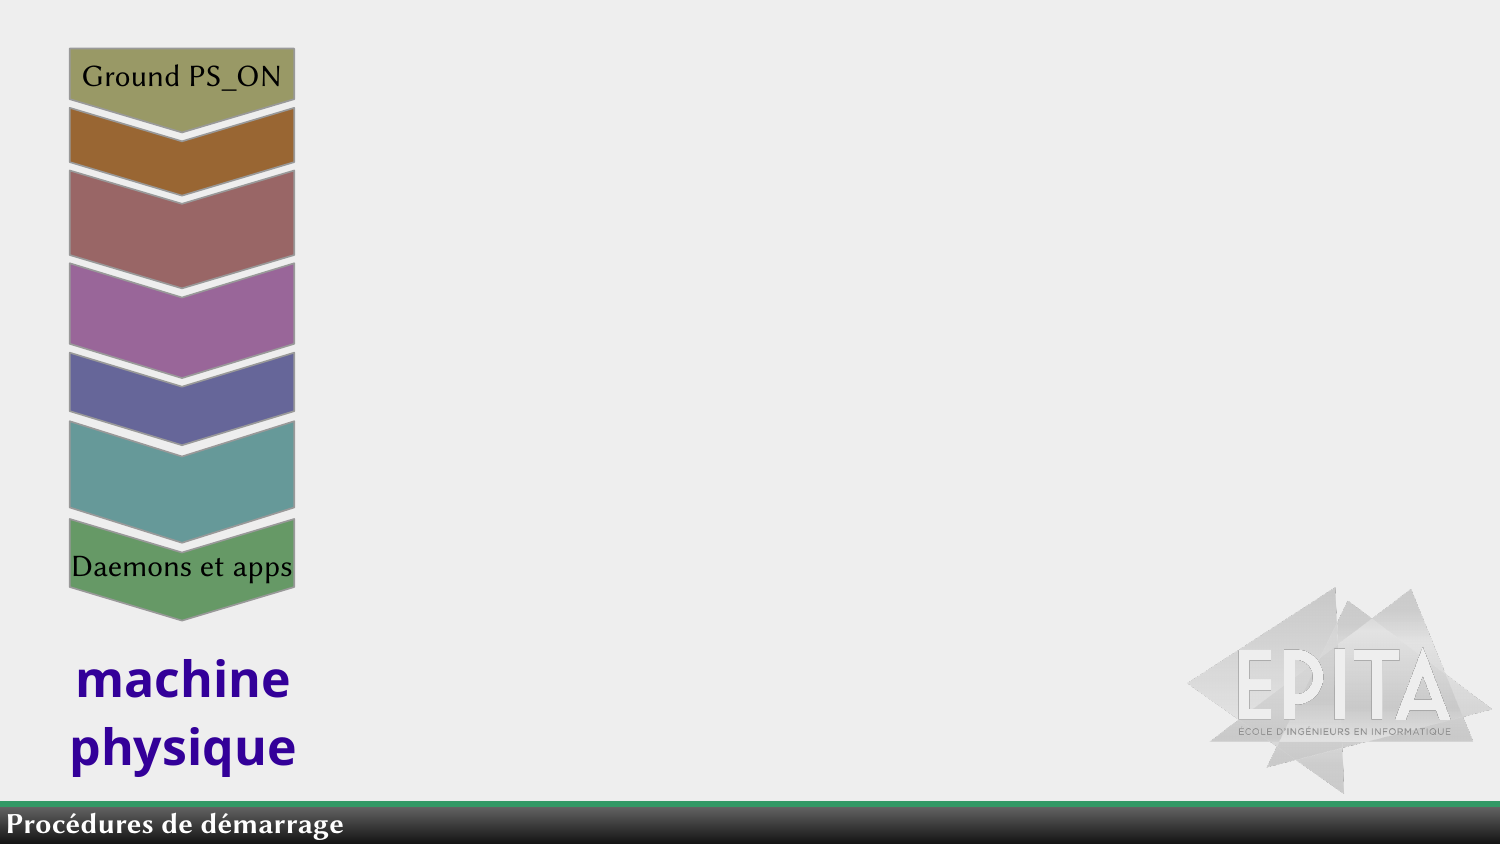

Ground PS_ON
Daemons et apps
machine physique
# Procédures de démarrage